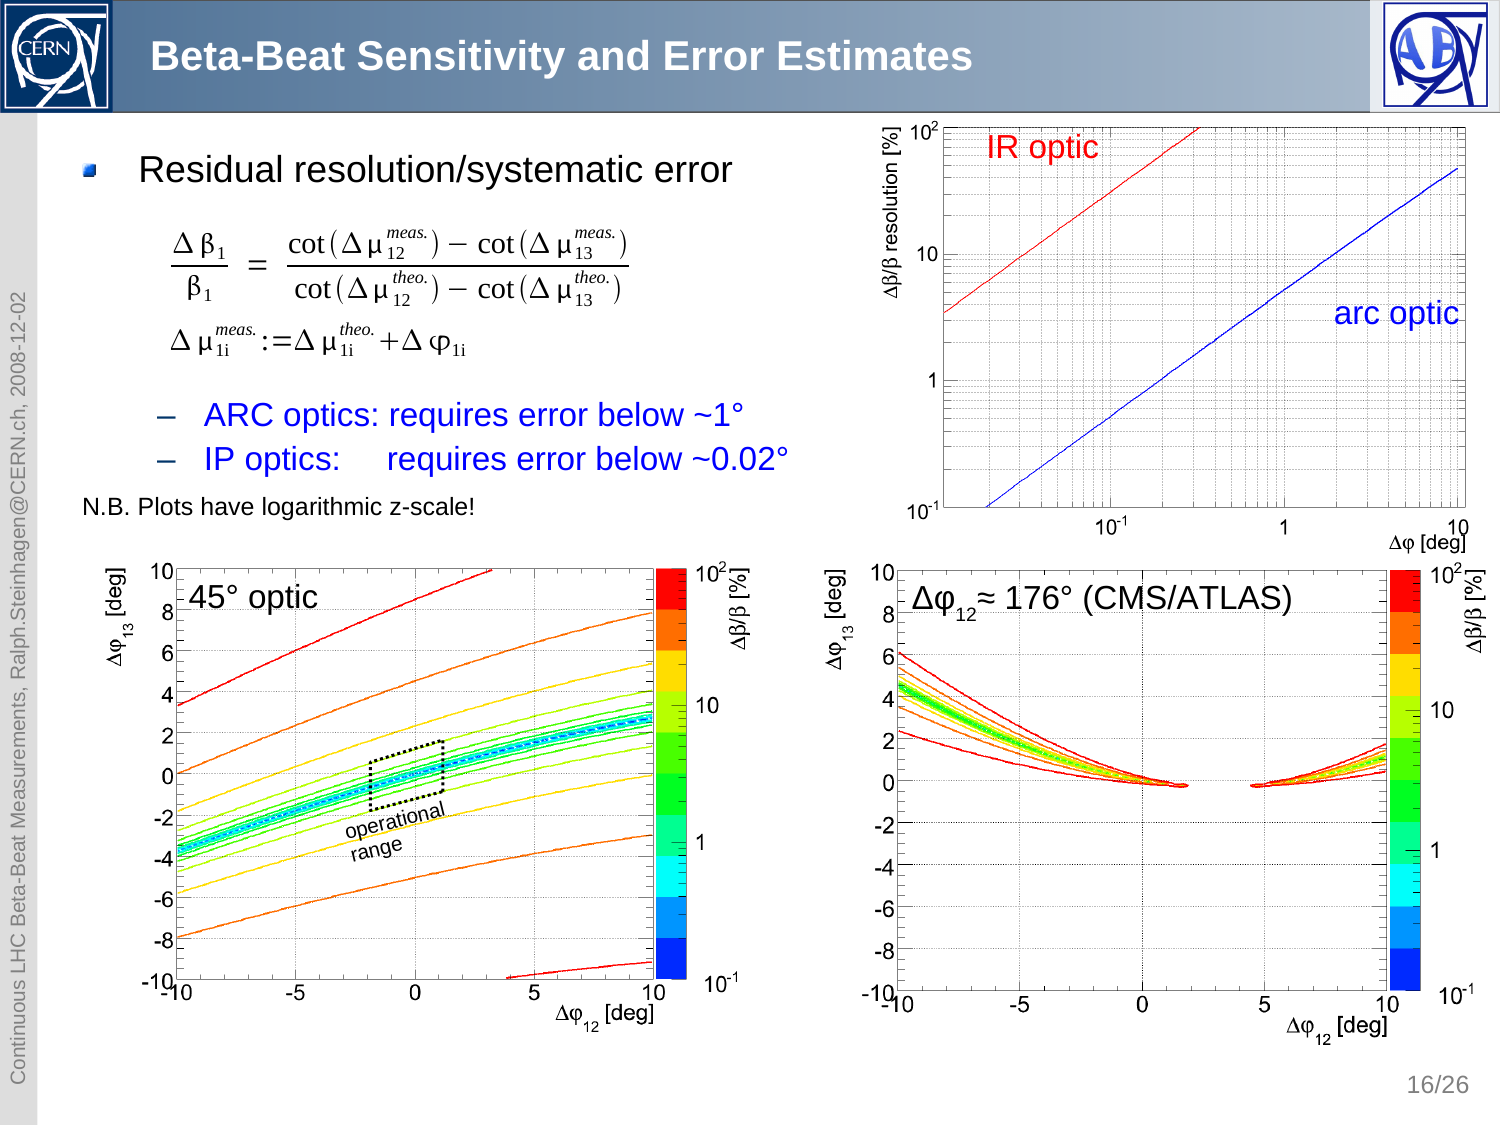

# Beta-Beat Sensitivity and Error Estimates
IR optic
Residual resolution/systematic error
ARC optics: requires error below ~1°
IP optics: requires error below ~0.02°
N.B. Plots have logarithmic z-scale!
arc optic
45° optic
Δφ12≈ 176° (CMS/ATLAS)
operational range